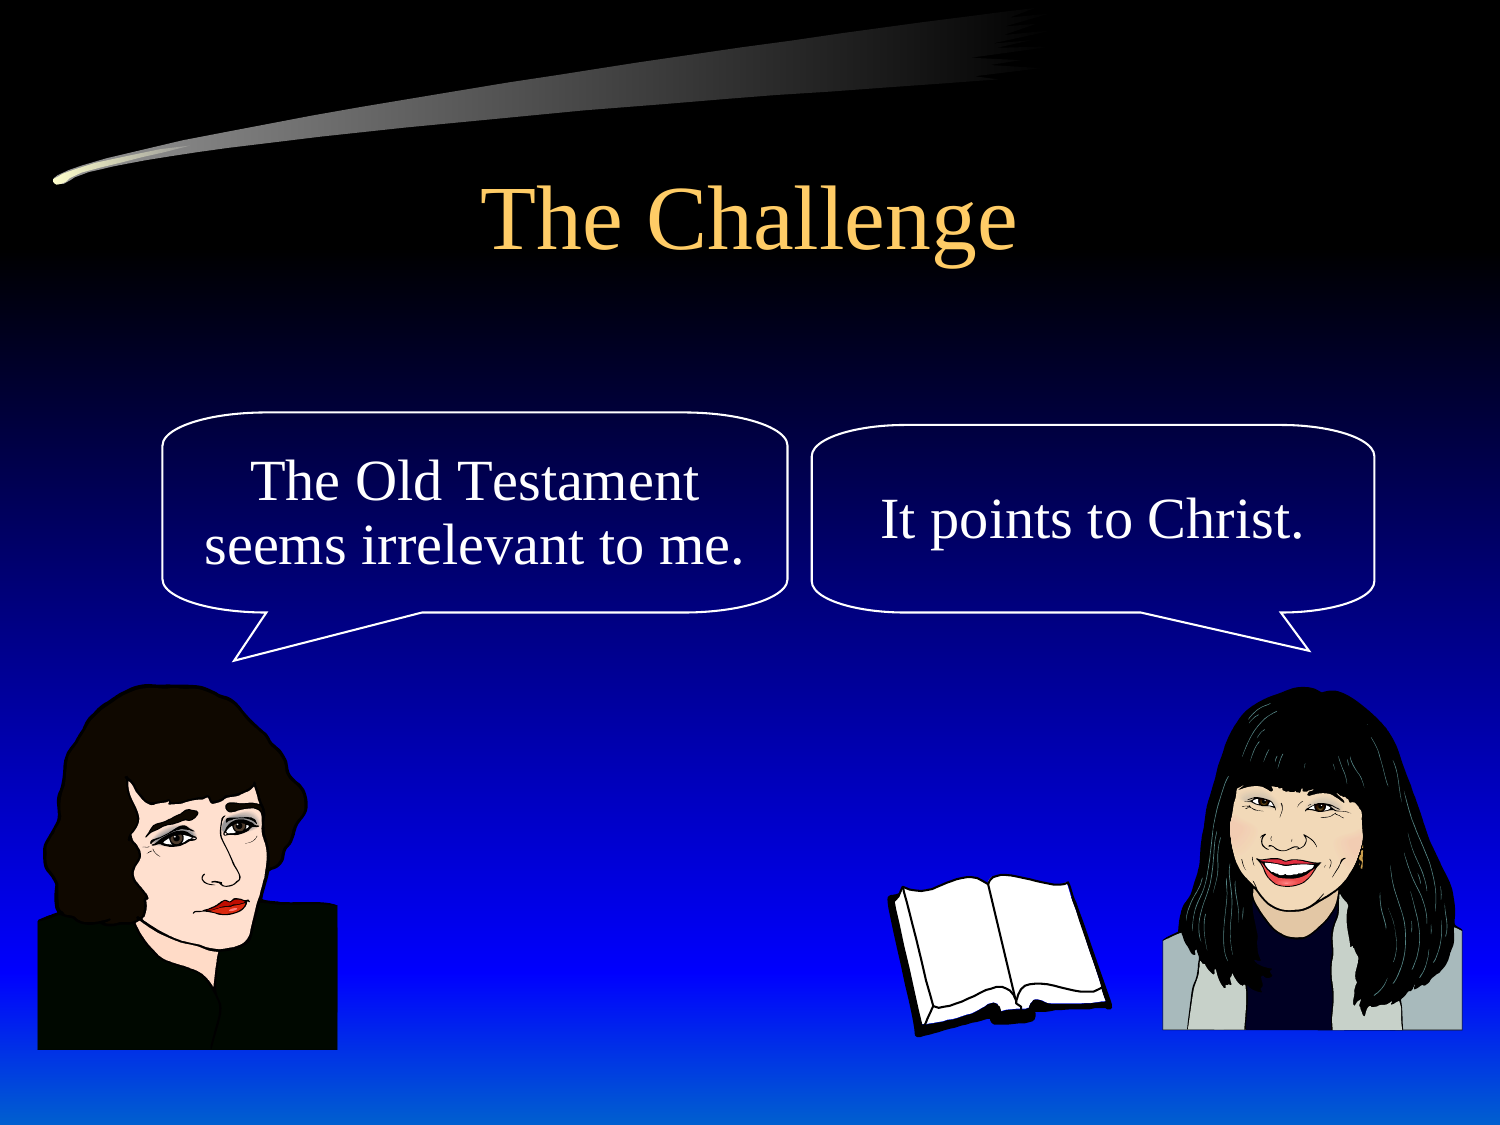

# The Challenge
The Old Testament
seems irrelevant to me.
It points to Christ.